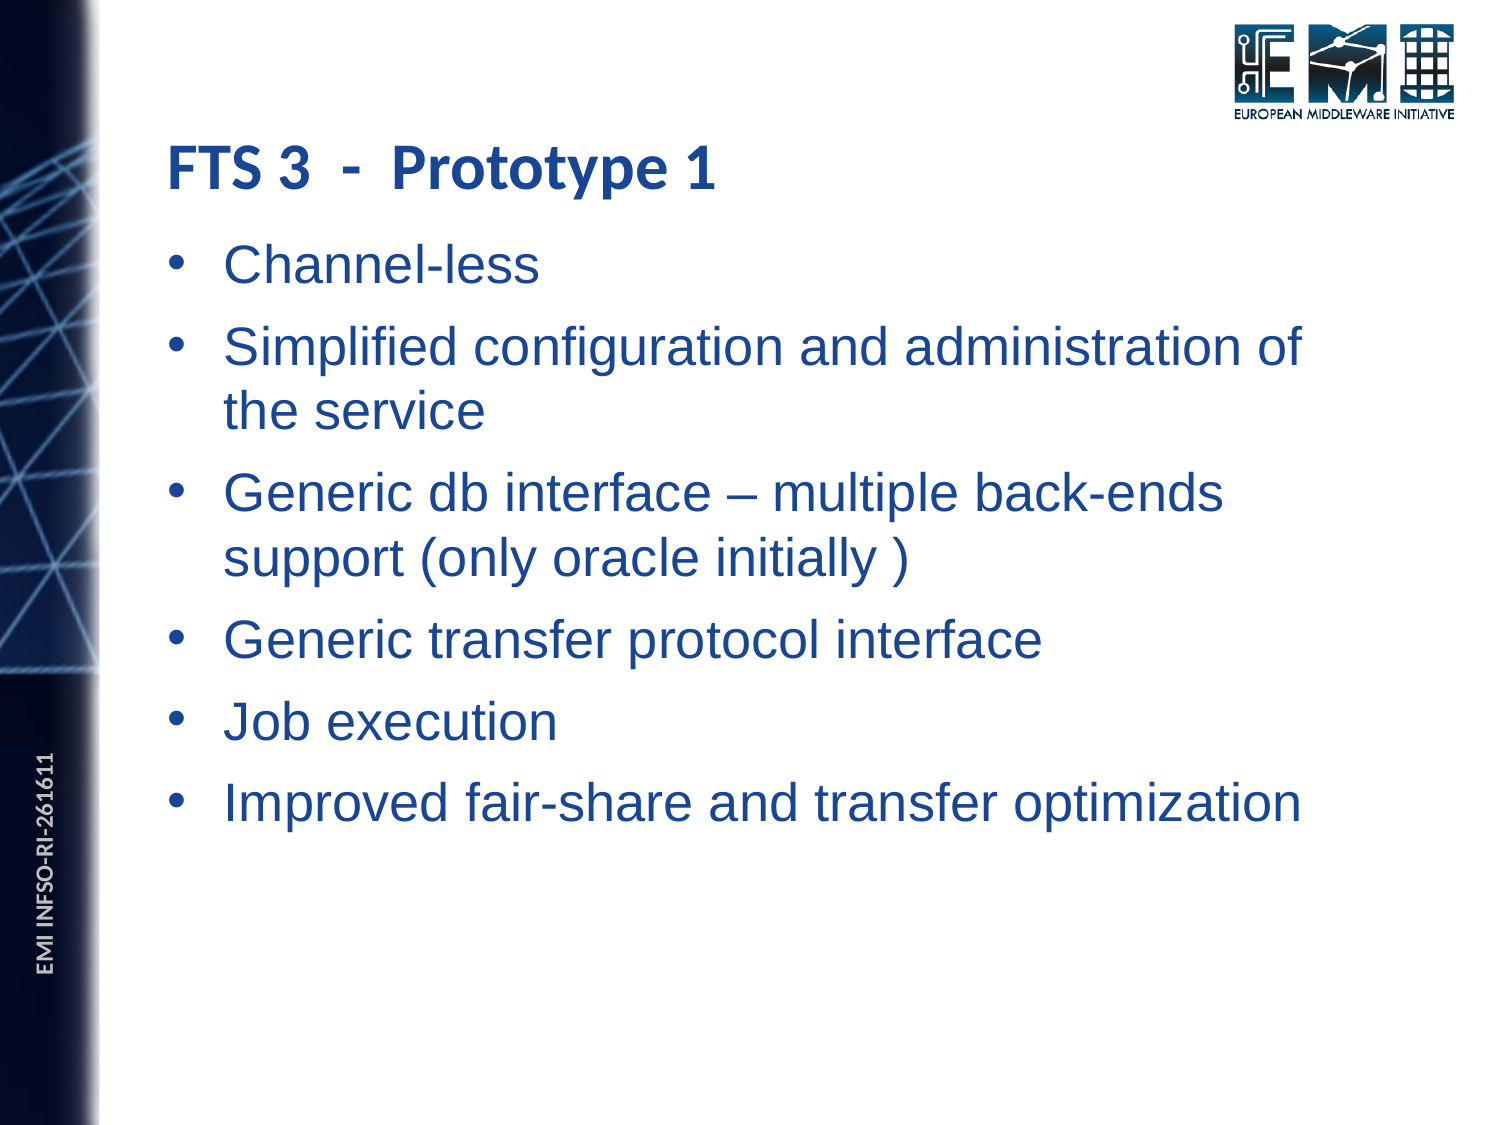

FTS 3 - Prototype 1
Channel-less
Simplified configuration and administration of the service
Generic db interface – multiple back-ends support (only oracle initially )
Generic transfer protocol interface
Job execution
Improved fair-share and transfer optimization